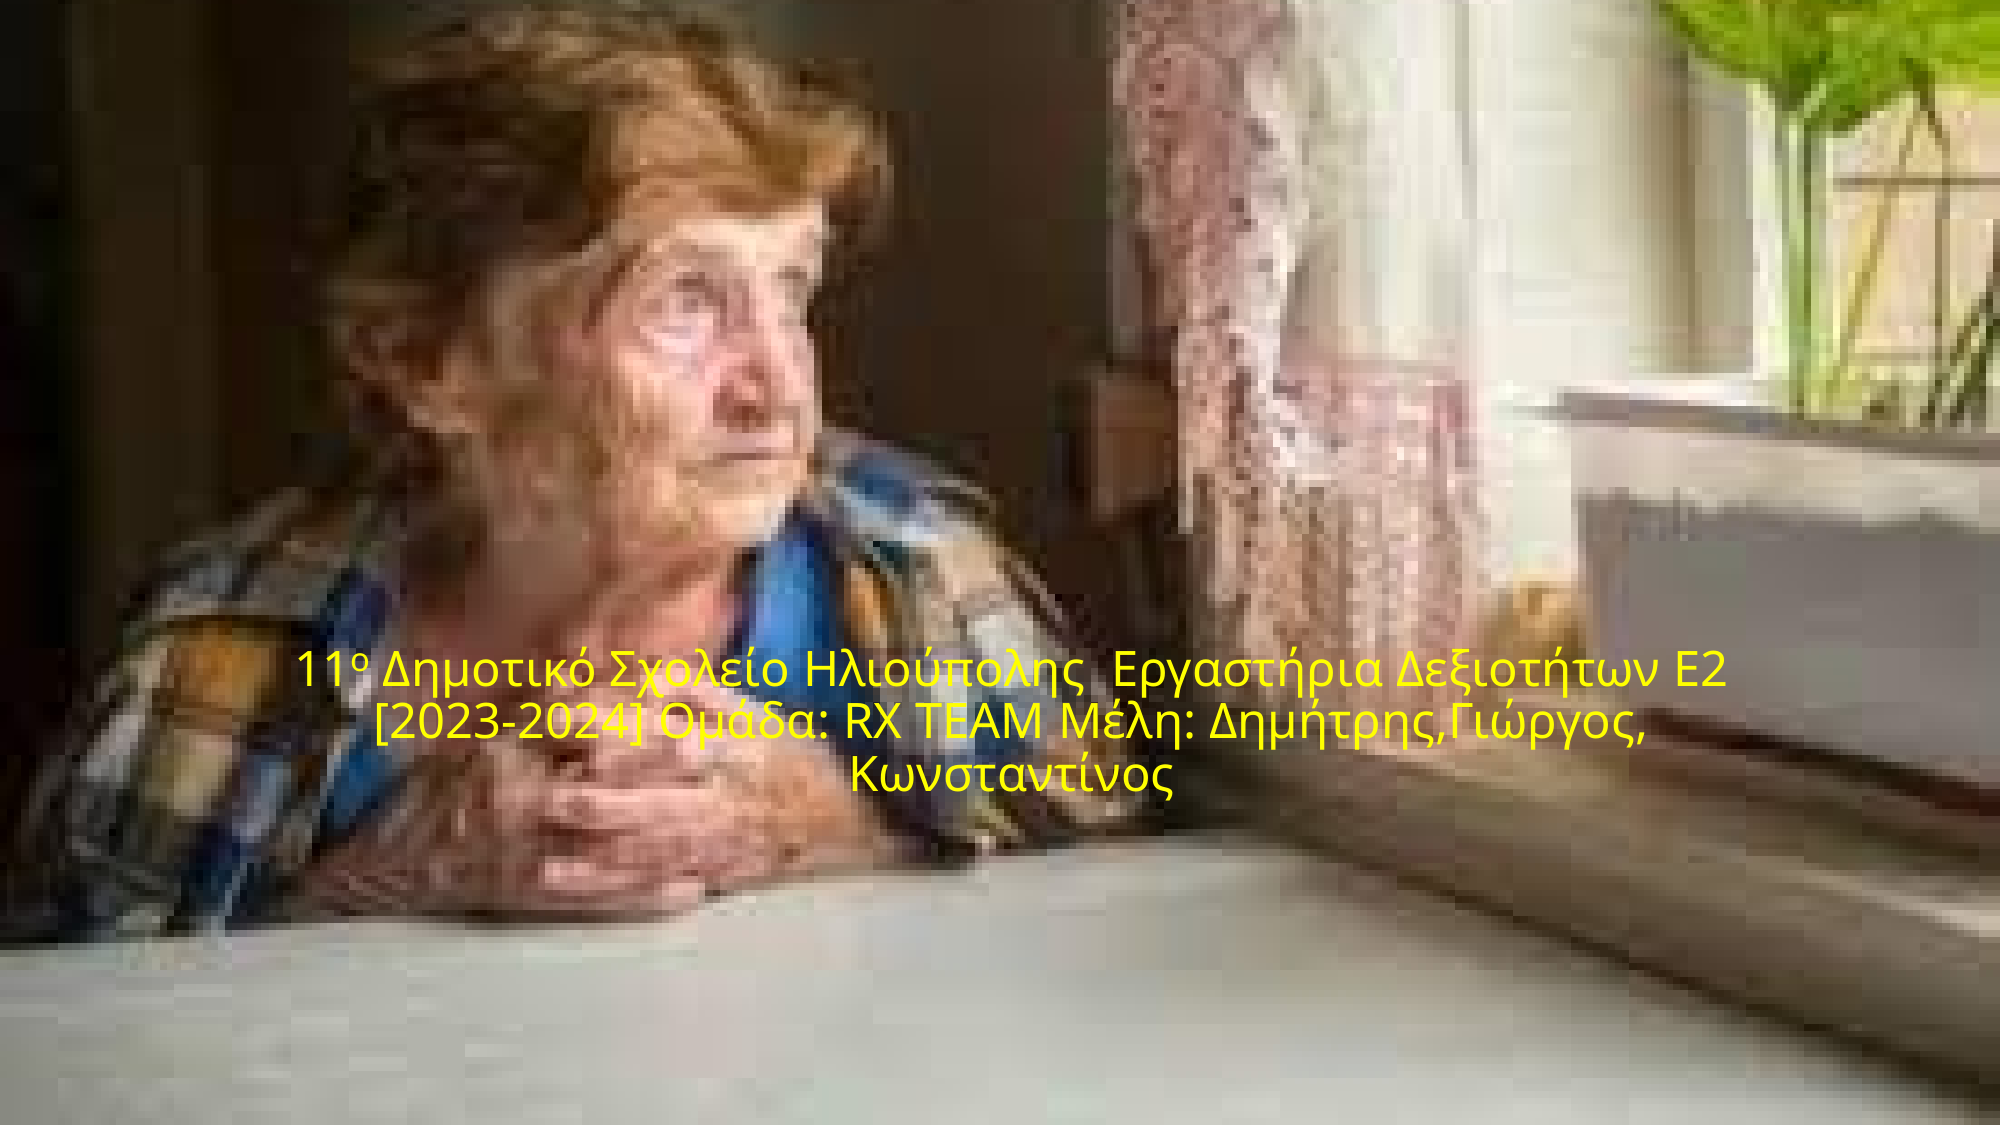

# 11ο Δημοτικό Σχολείο Ηλιούπολης Εργαστήρια Δεξιοτήτων Ε2 [2023-2024] Ομάδα: RX TEAM Μέλη: Δημήτρης,Γιώργος, Κωνσταντίνος